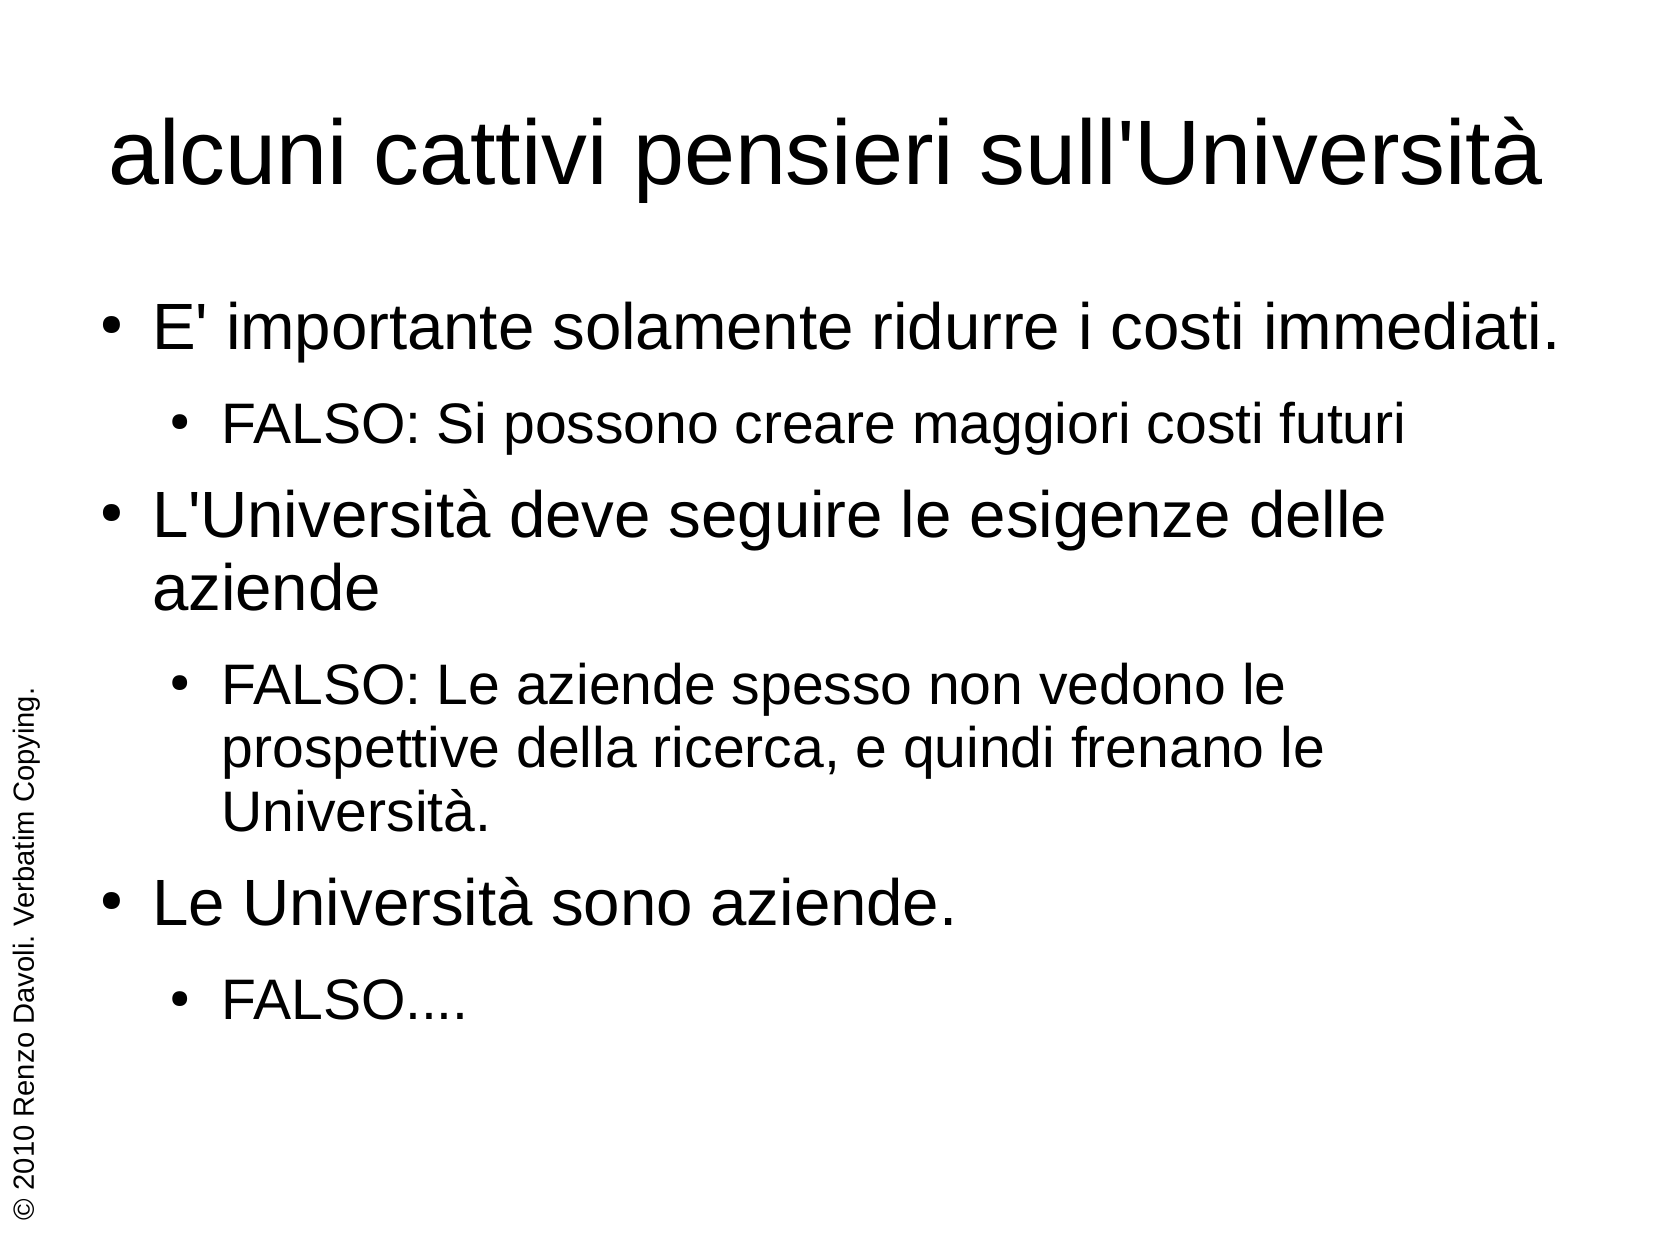

# alcuni cattivi pensieri sull'Università
E' importante solamente ridurre i costi immediati.
FALSO: Si possono creare maggiori costi futuri
L'Università deve seguire le esigenze delle aziende
FALSO: Le aziende spesso non vedono le prospettive della ricerca, e quindi frenano le Università.
Le Università sono aziende.
FALSO....